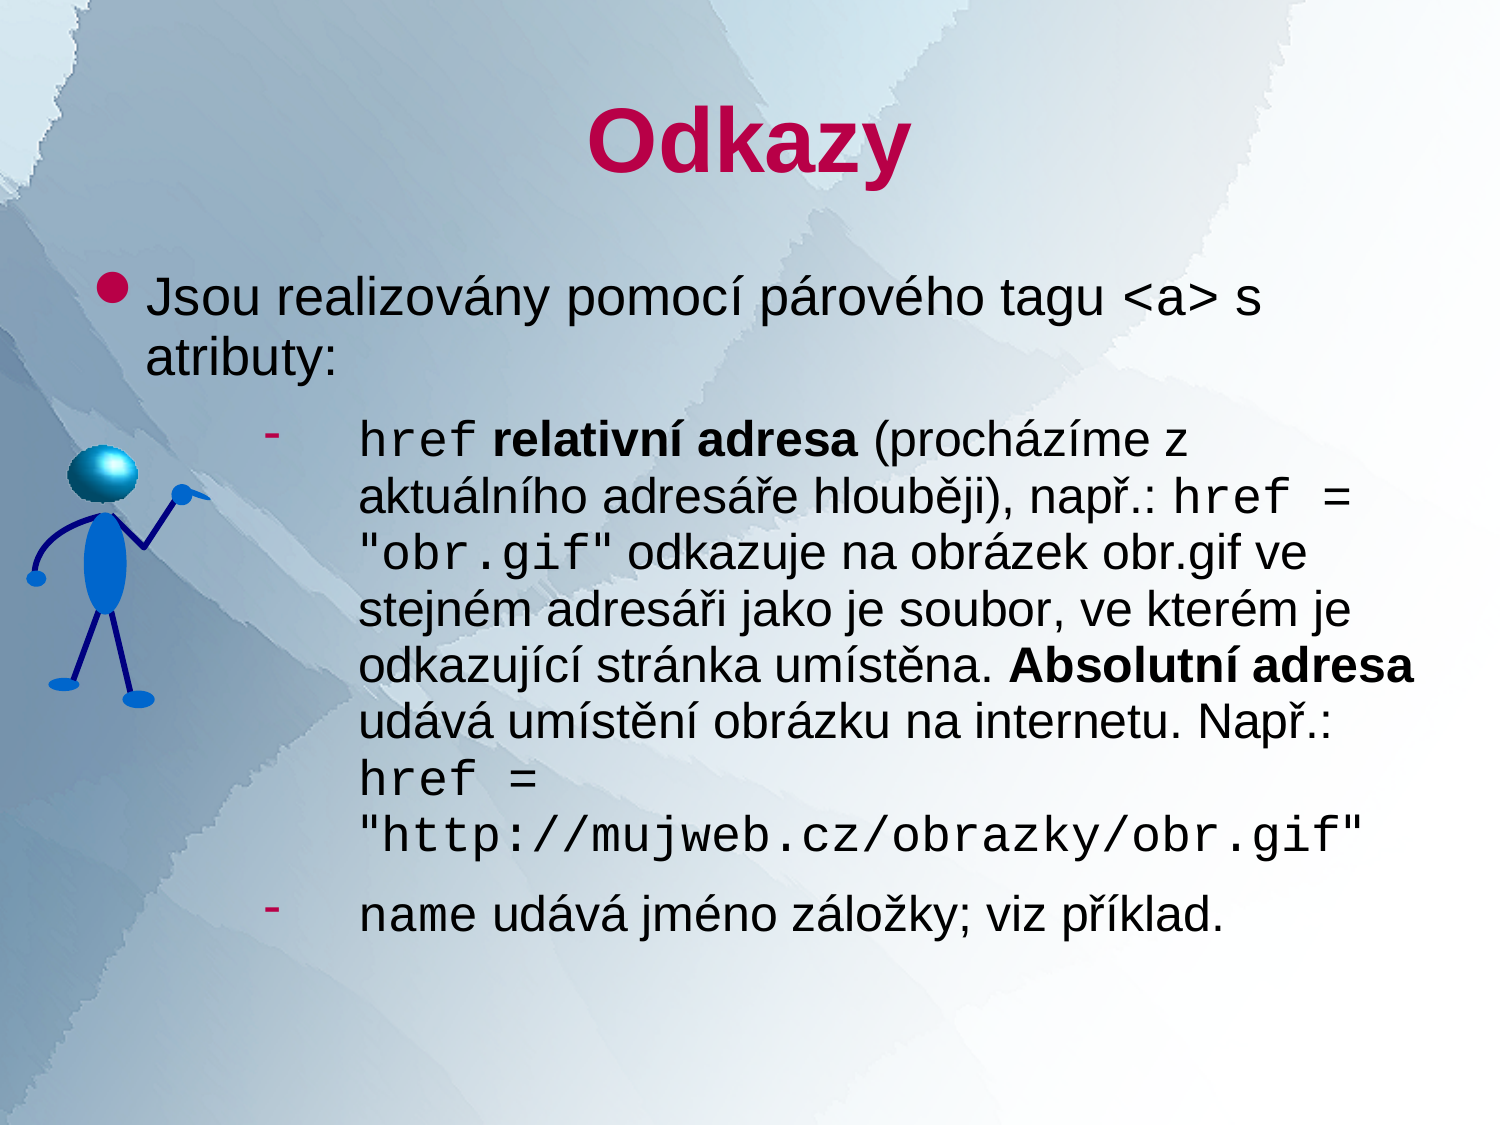

Odkazy
Jsou realizovány pomocí párového tagu <a> s atributy:
href relativní adresa (procházíme z aktuálního adresáře hlouběji), např.: href = "obr.gif" odkazuje na obrázek obr.gif ve stejném adresáři jako je soubor, ve kterém je odkazující stránka umístěna. Absolutní adresa udává umístění obrázku na internetu. Např.: href = "http://mujweb.cz/obrazky/obr.gif"
name udává jméno záložky; viz příklad.